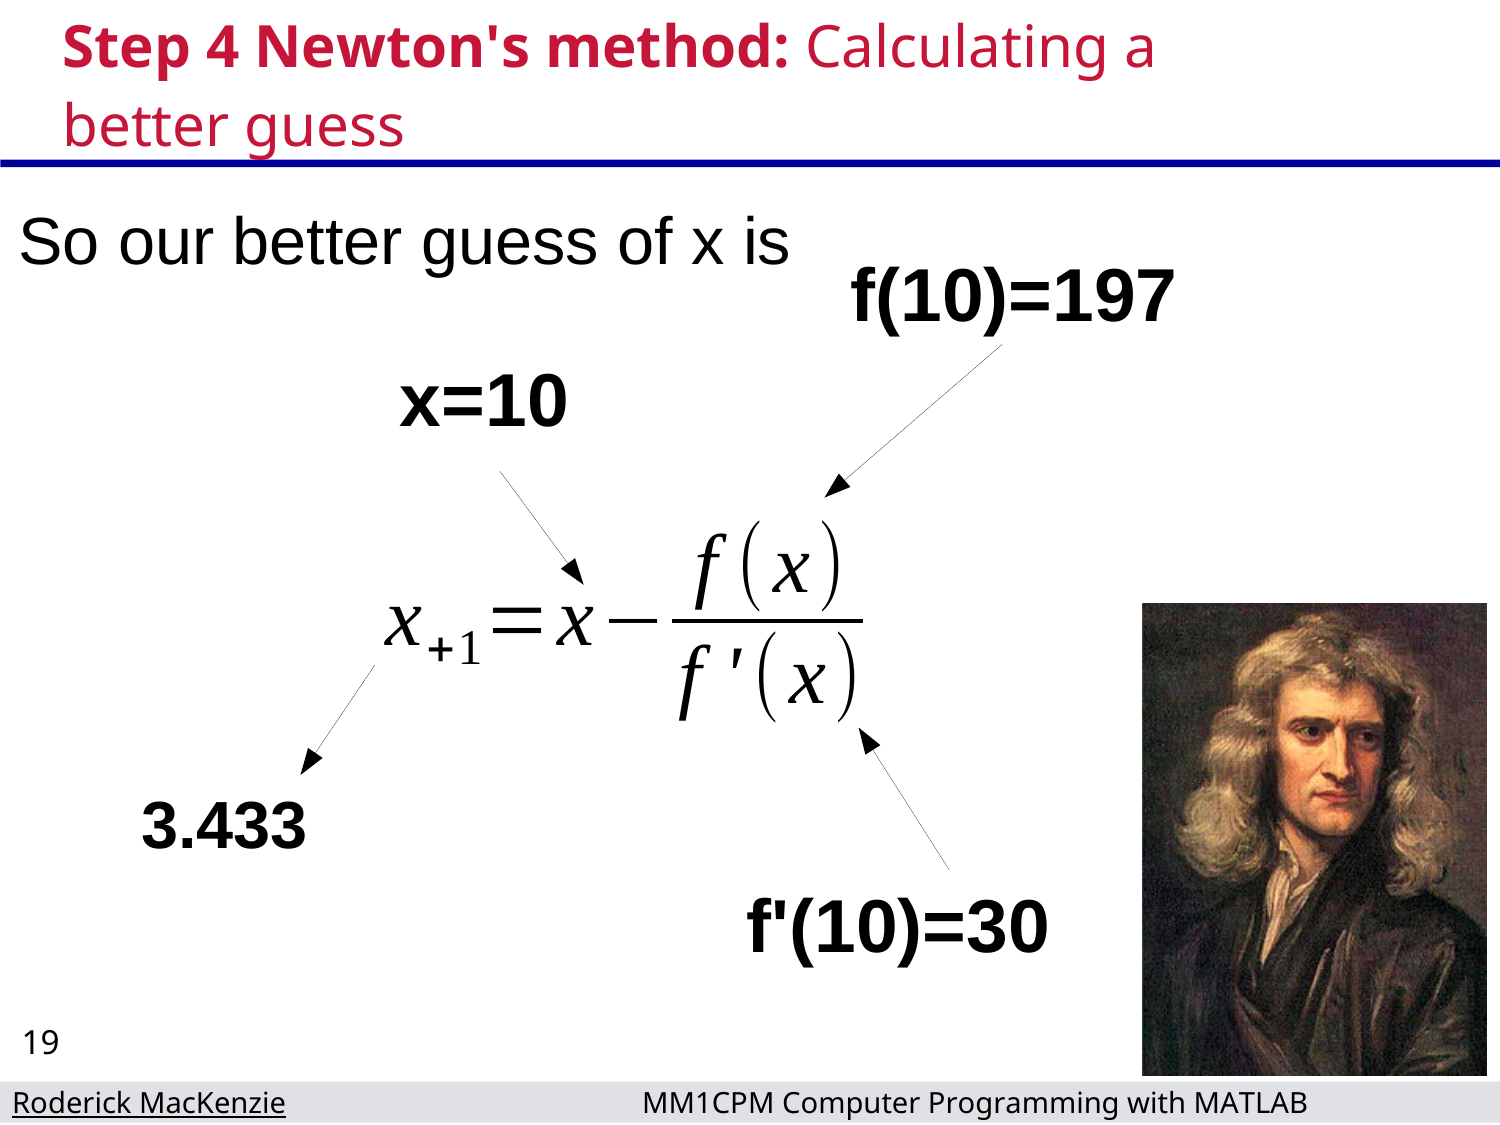

# Step 4 Newton's method: Calculating a better guess
So our better guess of x is
 f(10)=197
x=10
3.433
f'(10)=30